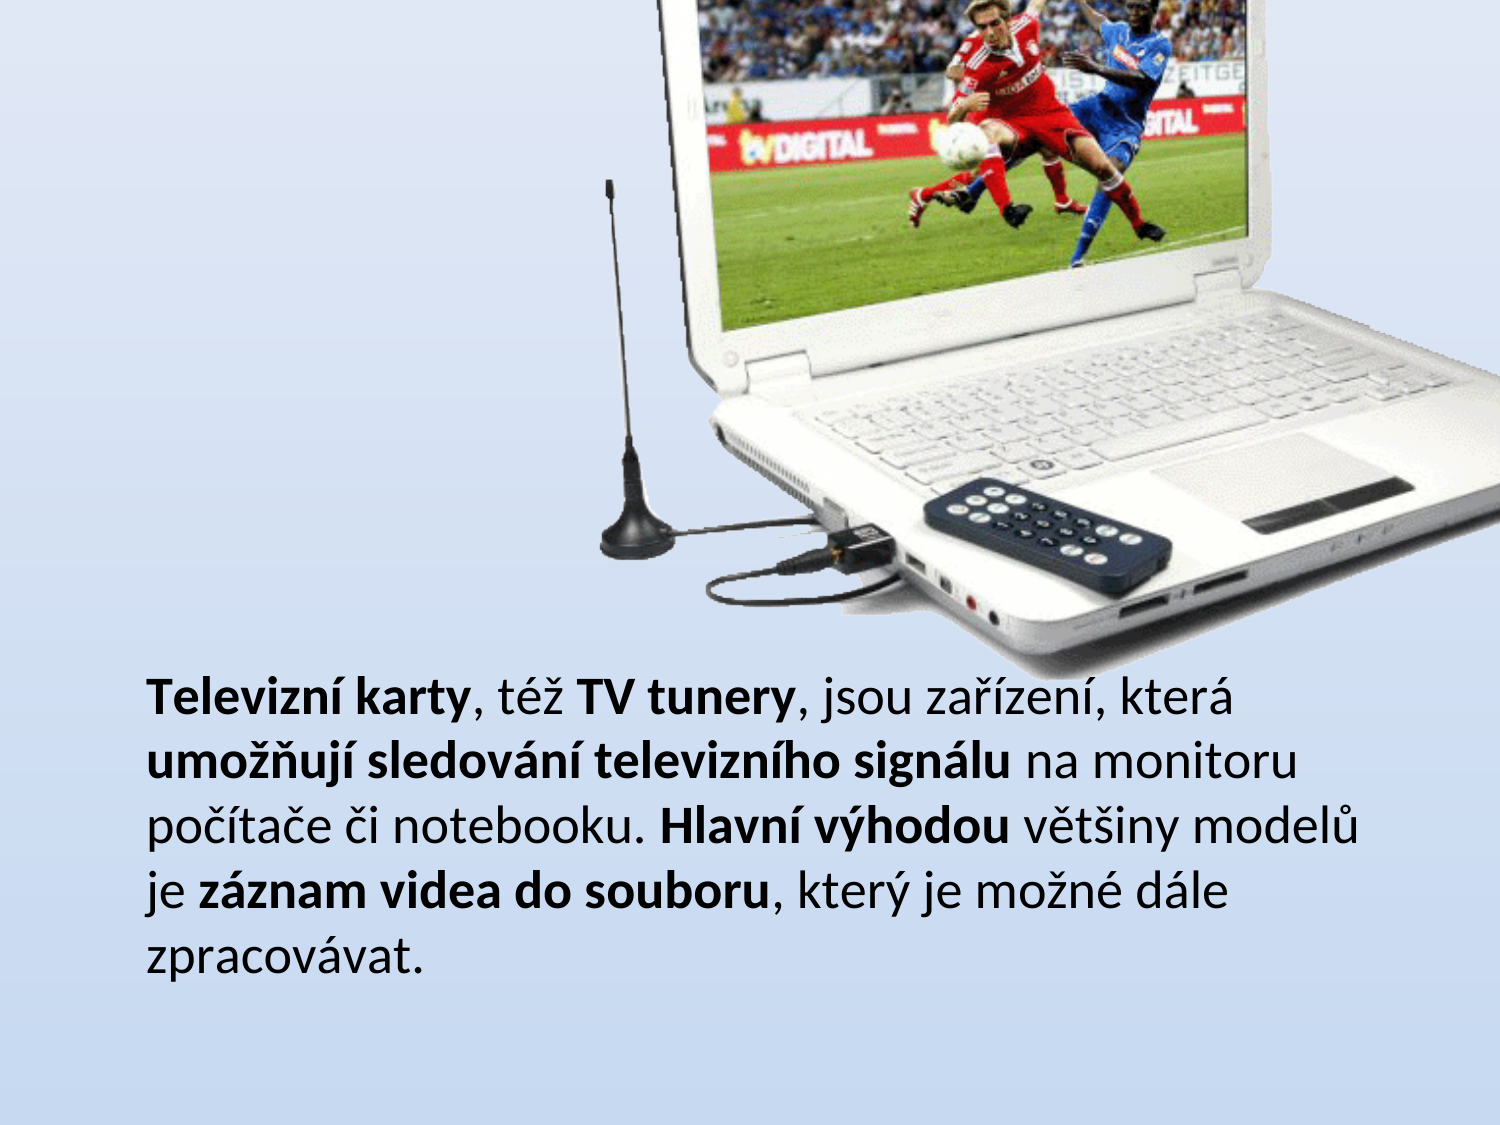

Televizní karty, též TV tunery, jsou zařízení, která umožňují sledování televizního signálu na monitoru počítače či notebooku. Hlavní výhodou většiny modelů je záznam videa do souboru, který je možné dále zpracovávat.